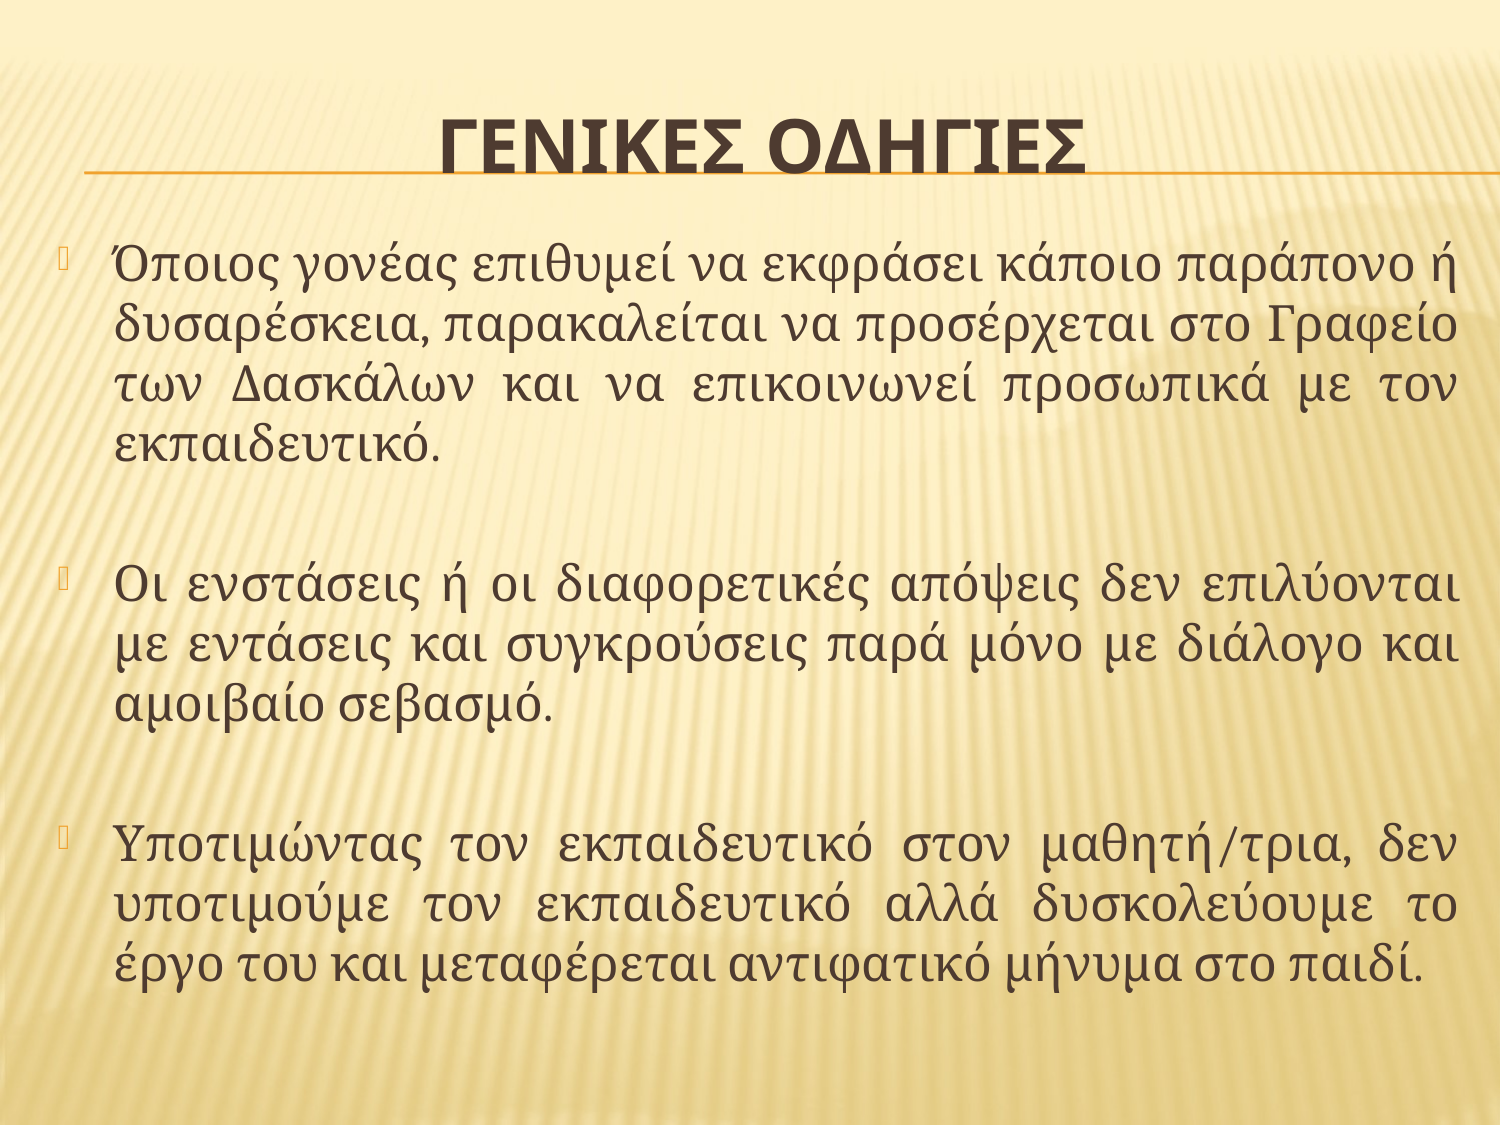

# Γενικεσ οδηγιεσ
Όποιος γονέας επιθυμεί να εκφράσει κάποιο παράπονο ή δυσαρέσκεια, παρακαλείται να προσέρχεται στο Γραφείο των Δασκάλων και να επικοινωνεί προσωπικά με τον εκπαιδευτικό.
Οι ενστάσεις ή οι διαφορετικές απόψεις δεν επιλύονται με εντάσεις και συγκρούσεις παρά μόνο με διάλογο και αμοιβαίο σεβασμό.
Υποτιμώντας τον εκπαιδευτικό στον μαθητή/τρια, δεν υποτιμούμε τον εκπαιδευτικό αλλά δυσκολεύουμε το έργο του και μεταφέρεται αντιφατικό μήνυμα στο παιδί.